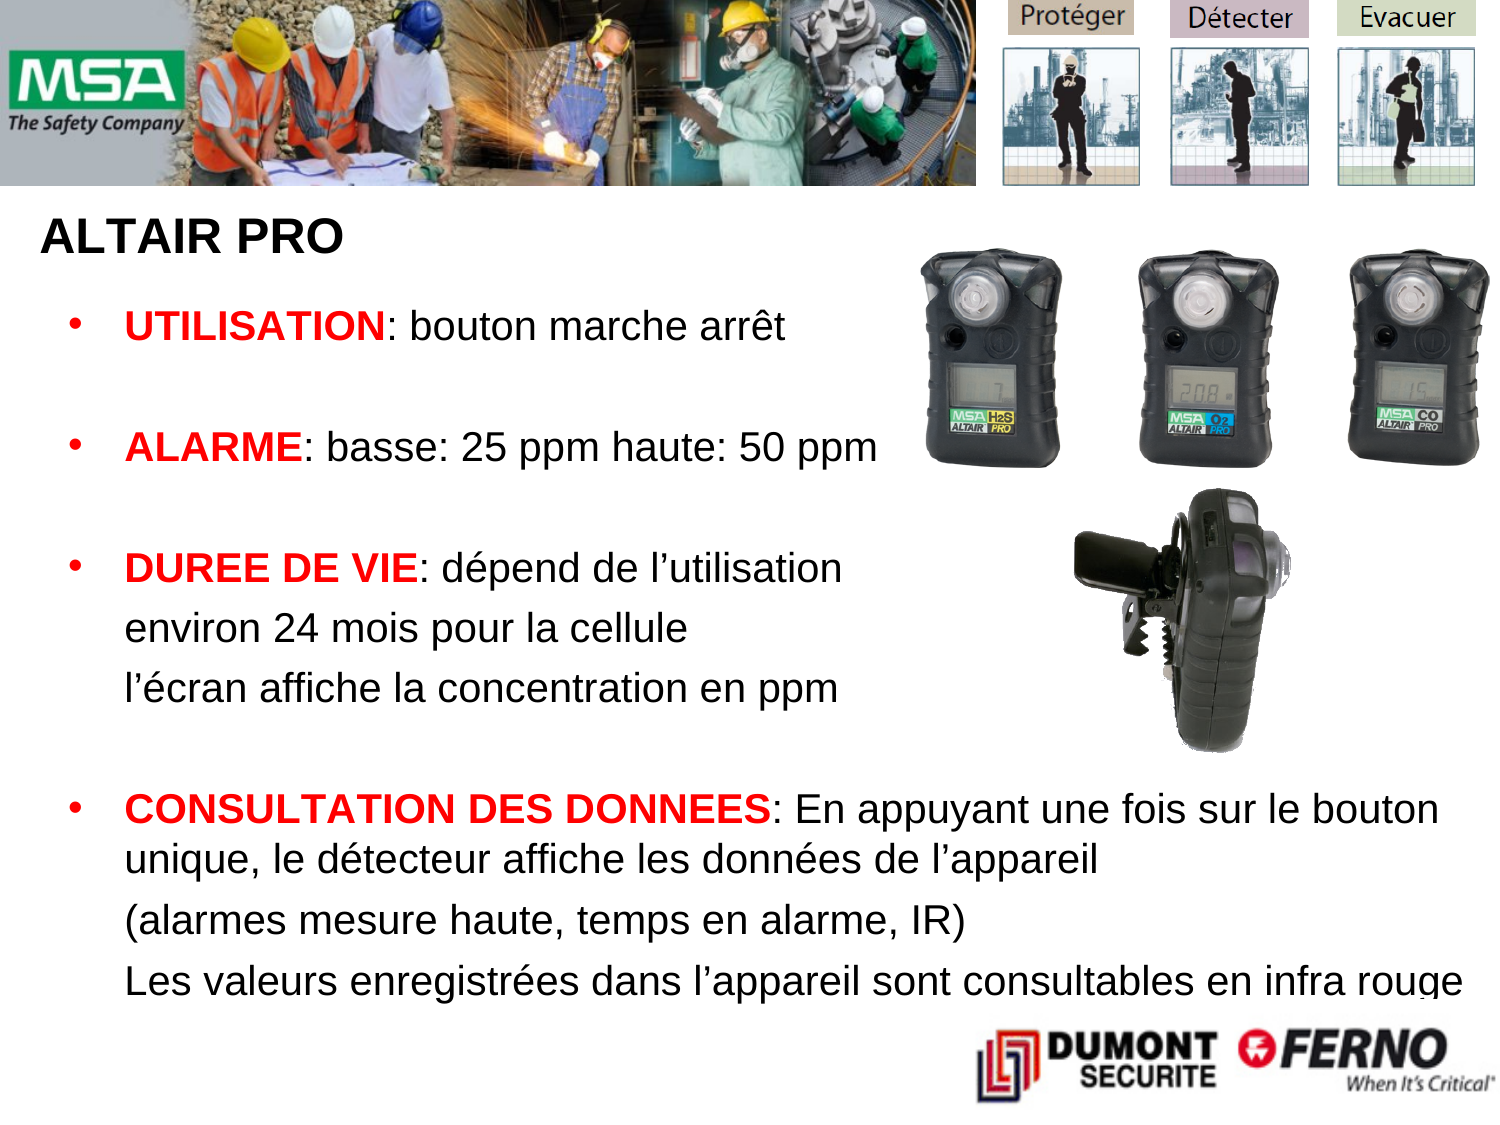

ALTAIR PRO
# UTILISATION: bouton marche arrêt
ALARME: basse: 25 ppm haute: 50 ppm
DUREE DE VIE: dépend de l’utilisation
	environ 24 mois pour la cellule
	l’écran affiche la concentration en ppm
CONSULTATION DES DONNEES: En appuyant une fois sur le bouton unique, le détecteur affiche les données de l’appareil
	(alarmes mesure haute, temps en alarme, IR)
	Les valeurs enregistrées dans l’appareil sont consultables en infra rouge